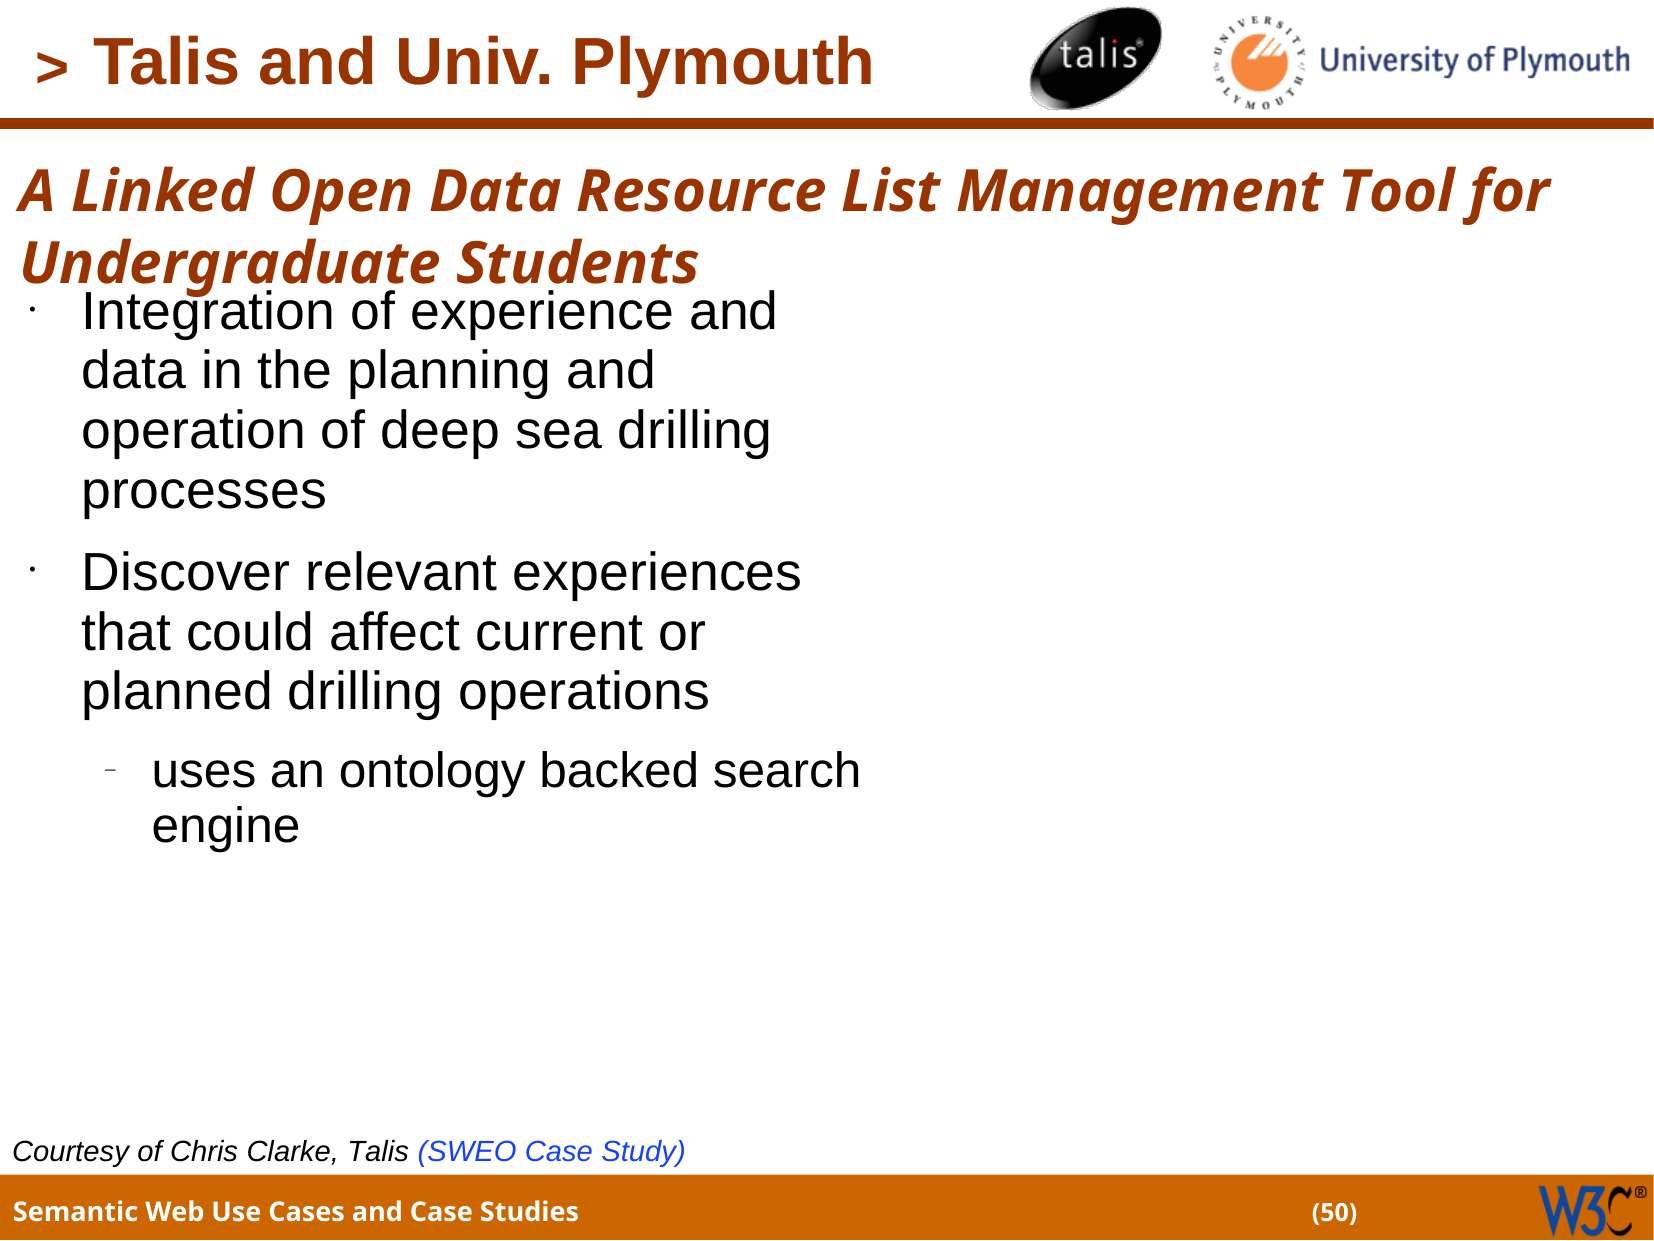

# Talis and Univ. Plymouth
A Linked Open Data Resource List Management Tool for Undergraduate Students
Integration of experience and data in the planning and operation of deep sea drilling processes
Discover relevant experiences that could affect current or planned drilling operations
uses an ontology backed search engine
Courtesy of Chris Clarke, Talis (SWEO Case Study)